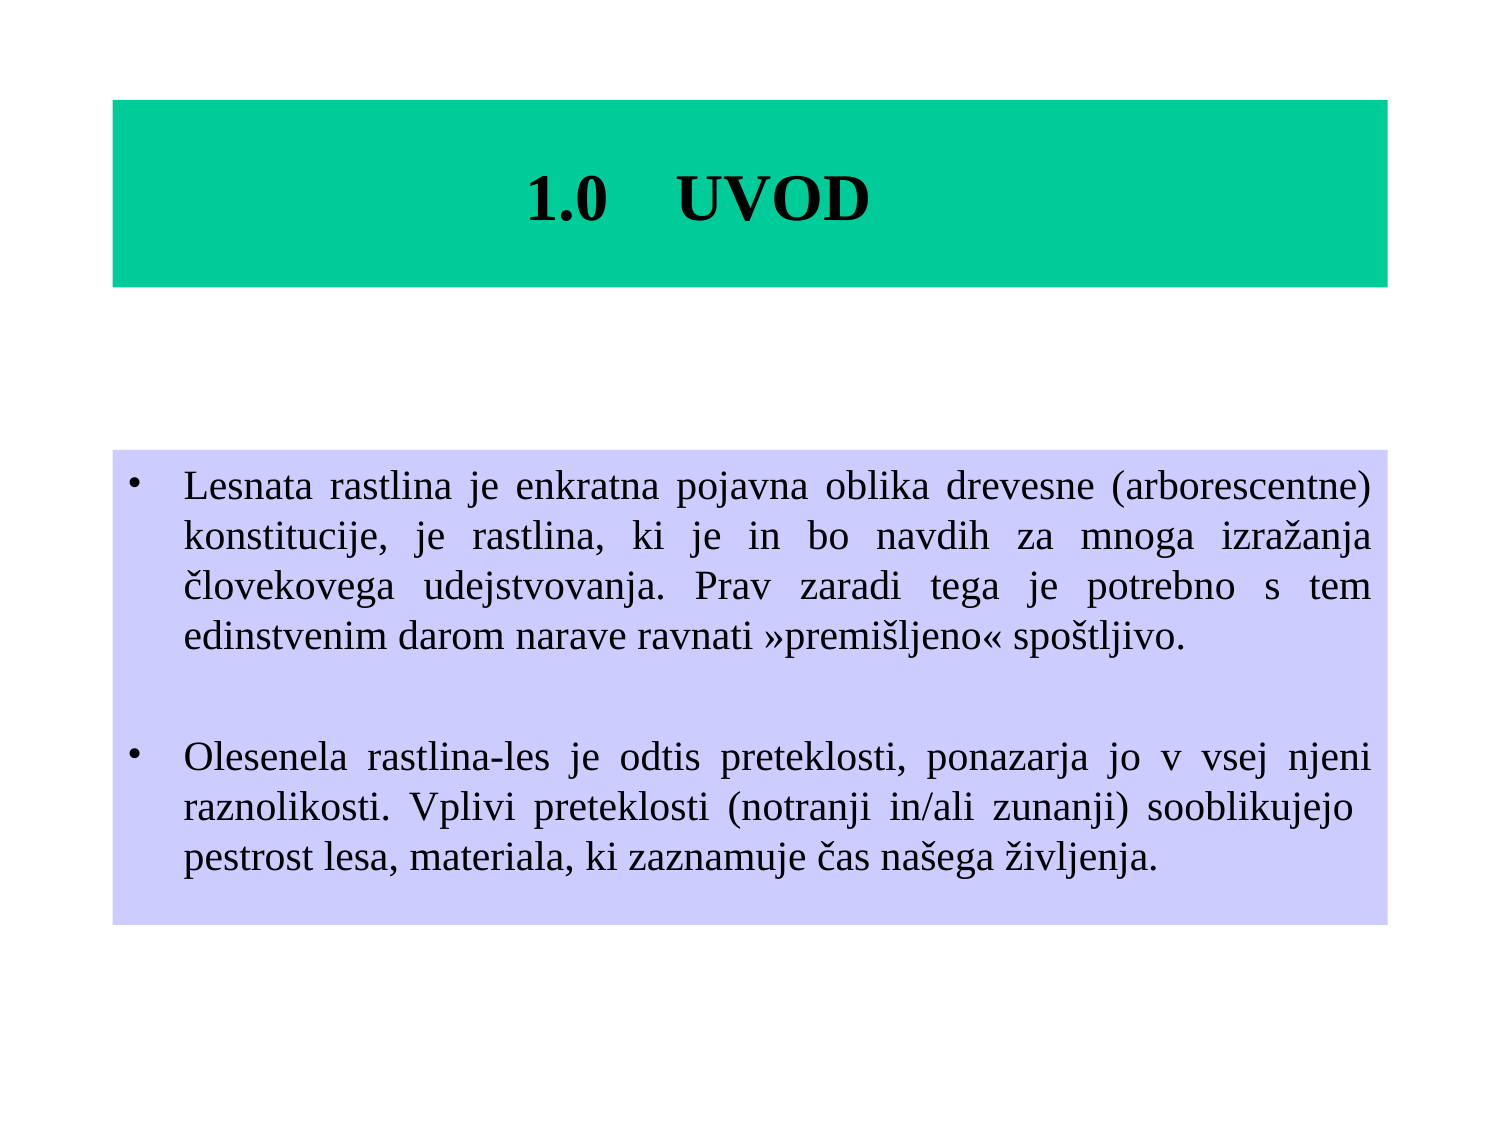

# 1.0	UVOD
Lesnata rastlina je enkratna pojavna oblika drevesne (arborescentne) konstitucije, je rastlina, ki je in bo navdih za mnoga izražanja človekovega udejstvovanja. Prav zaradi tega je potrebno s tem edinstvenim darom narave ravnati »premišljeno« spoštljivo.
Olesenela rastlina-les je odtis preteklosti, ponazarja jo v vsej njeni raznolikosti. Vplivi preteklosti (notranji in/ali zunanji) sooblikujejo pestrost lesa, materiala, ki zaznamuje čas našega življenja.